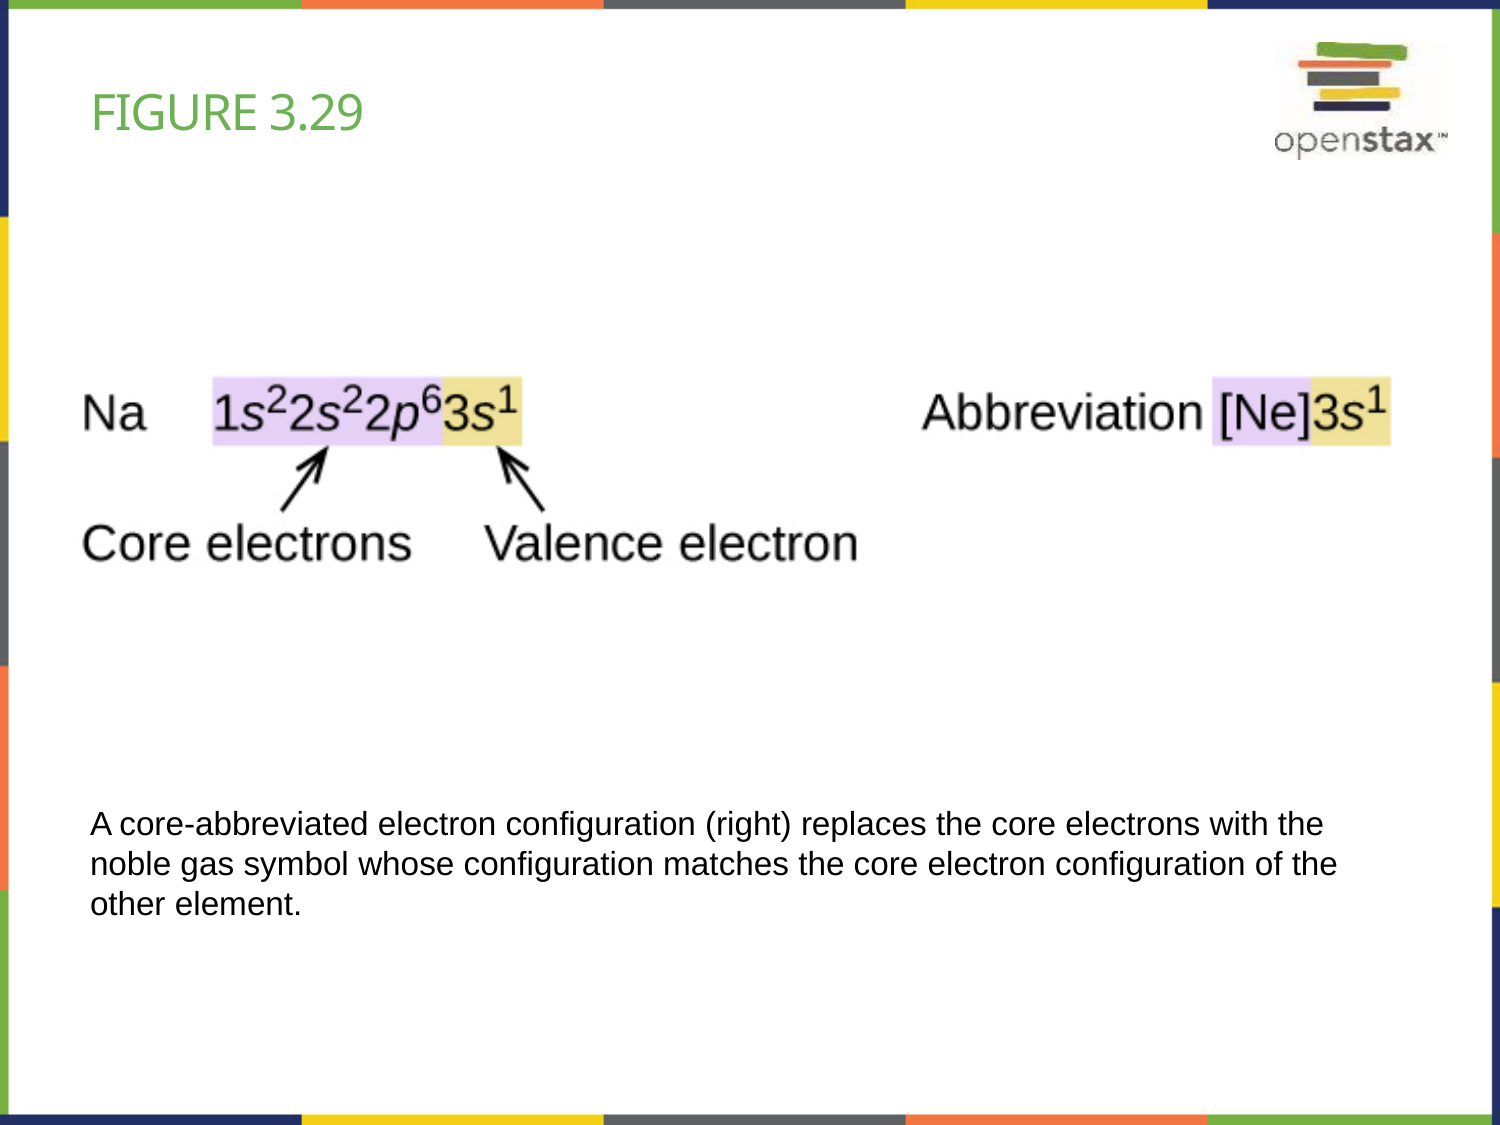

# Figure 3.29
A core-abbreviated electron configuration (right) replaces the core electrons with the noble gas symbol whose configuration matches the core electron configuration of the other element.